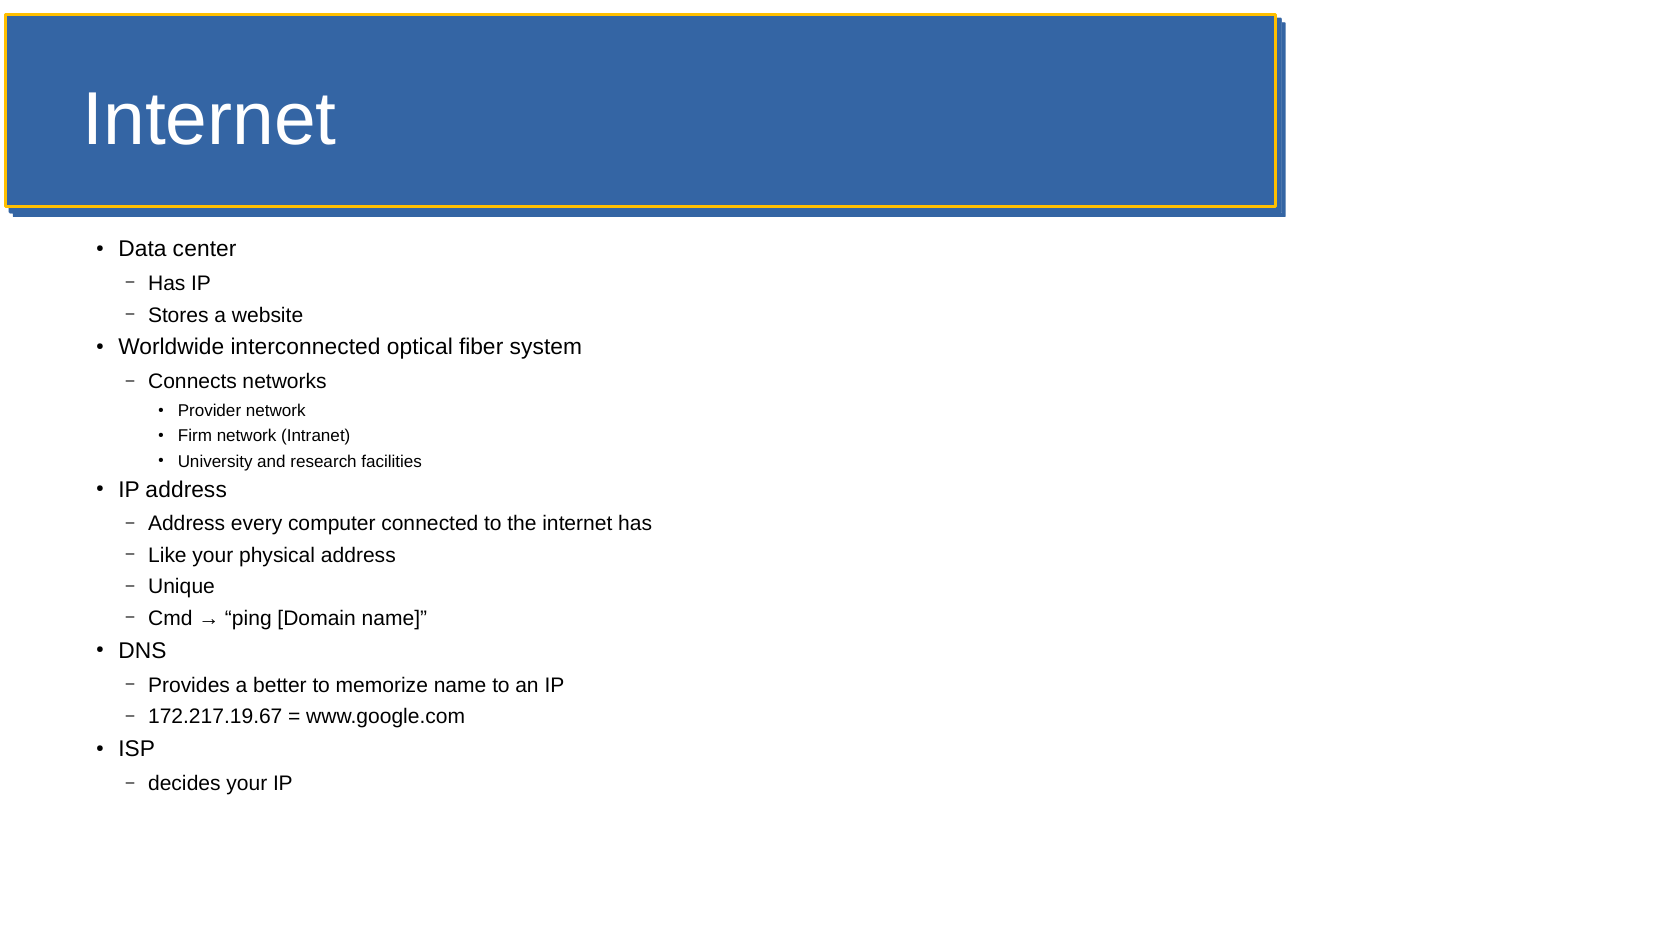

# Internet
Data center
Has IP
Stores a website
Worldwide interconnected optical fiber system
Connects networks
Provider network
Firm network (Intranet)
University and research facilities
IP address
Address every computer connected to the internet has
Like your physical address
Unique
Cmd → “ping [Domain name]”
DNS
Provides a better to memorize name to an IP
172.217.19.67 = www.google.com
ISP
decides your IP